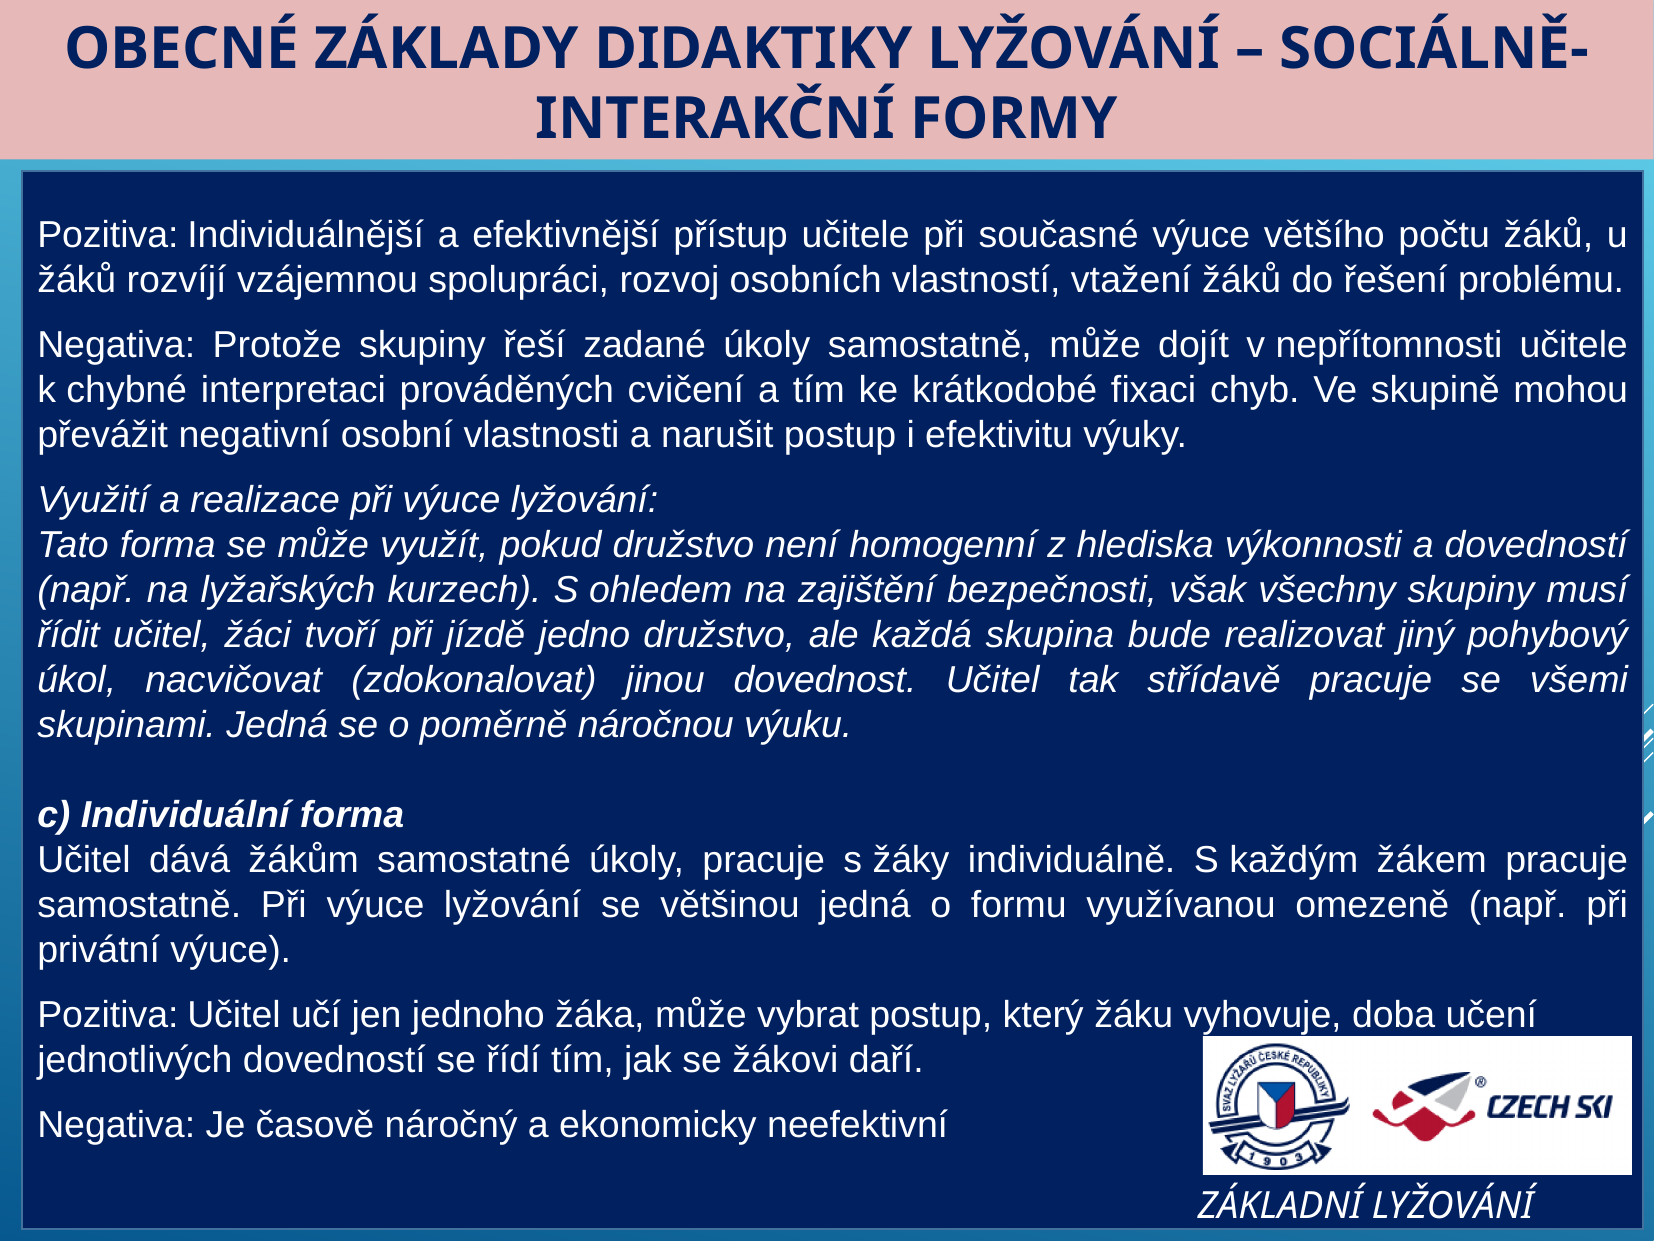

# Obecné základy didaktiky lyžování – sociálně-interakční formy
Pozitiva:	Individuálnější a efektivnější přístup učitele při současné výuce většího počtu žáků, u žáků rozvíjí vzájemnou spolupráci, rozvoj osobních vlastností, vtažení žáků do řešení problému.
Negativa: Protože skupiny řeší zadané úkoly samostatně, může dojít v nepřítomnosti učitele k chybné interpretaci prováděných cvičení a tím ke krátkodobé fixaci chyb. Ve skupině mohou převážit negativní osobní vlastnosti a narušit postup i efektivitu výuky.
Využití a realizace při výuce lyžování:
Tato forma se může využít, pokud družstvo není homogenní z hlediska výkonnosti a dovedností (např. na lyžařských kurzech). S ohledem na zajištění bezpečnosti, však všechny skupiny musí řídit učitel, žáci tvoří při jízdě jedno družstvo, ale každá skupina bude realizovat jiný pohybový úkol, nacvičovat (zdokonalovat) jinou dovednost. Učitel tak střídavě pracuje se všemi skupinami. Jedná se o poměrně náročnou výuku.
c) Individuální forma
Učitel dává žákům samostatné úkoly, pracuje s žáky individuálně. S každým žákem pracuje samostatně. Při výuce lyžování se většinou jedná o formu využívanou omezeně (např. při privátní výuce).
Pozitiva:	Učitel učí jen jednoho žáka, může vybrat postup, který žáku vyhovuje, doba učení jednotlivých dovedností se řídí tím, jak se žákovi daří.
Negativa: Je časově náročný a ekonomicky neefektivní
ZÁKLADNÍ LYŽOVÁNÍ